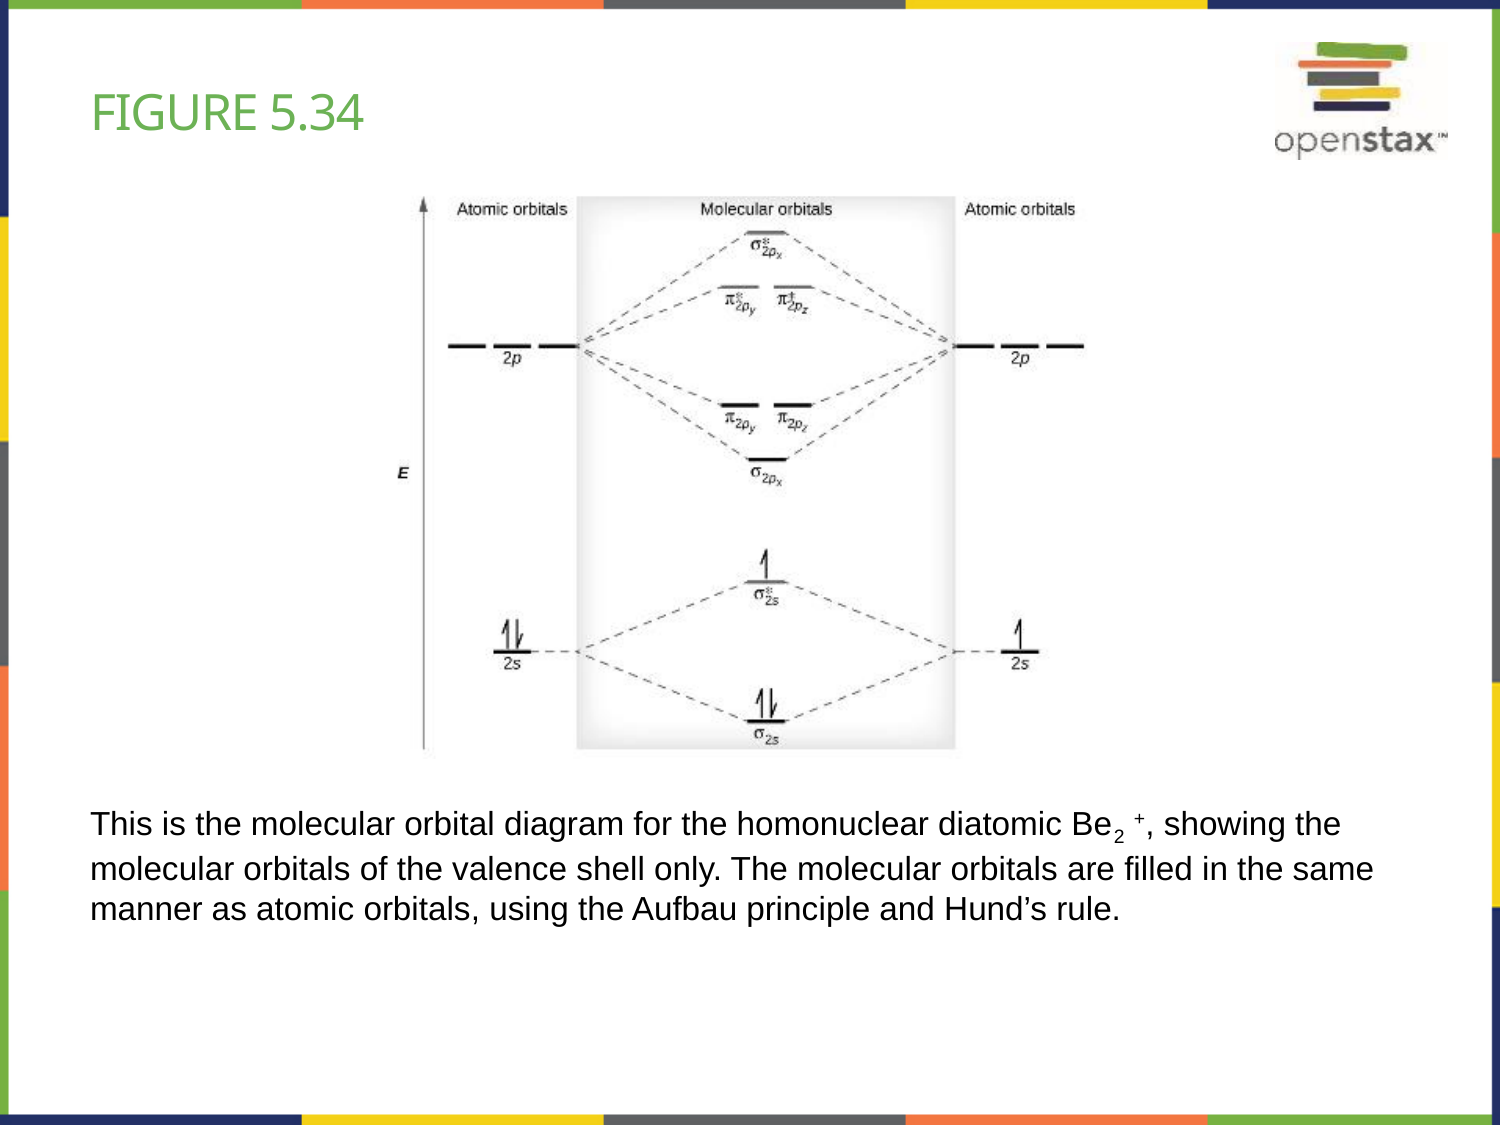

# Figure 5.34
This is the molecular orbital diagram for the homonuclear diatomic Be2 +, showing the molecular orbitals of the valence shell only. The molecular orbitals are filled in the same manner as atomic orbitals, using the Aufbau principle and Hund’s rule.